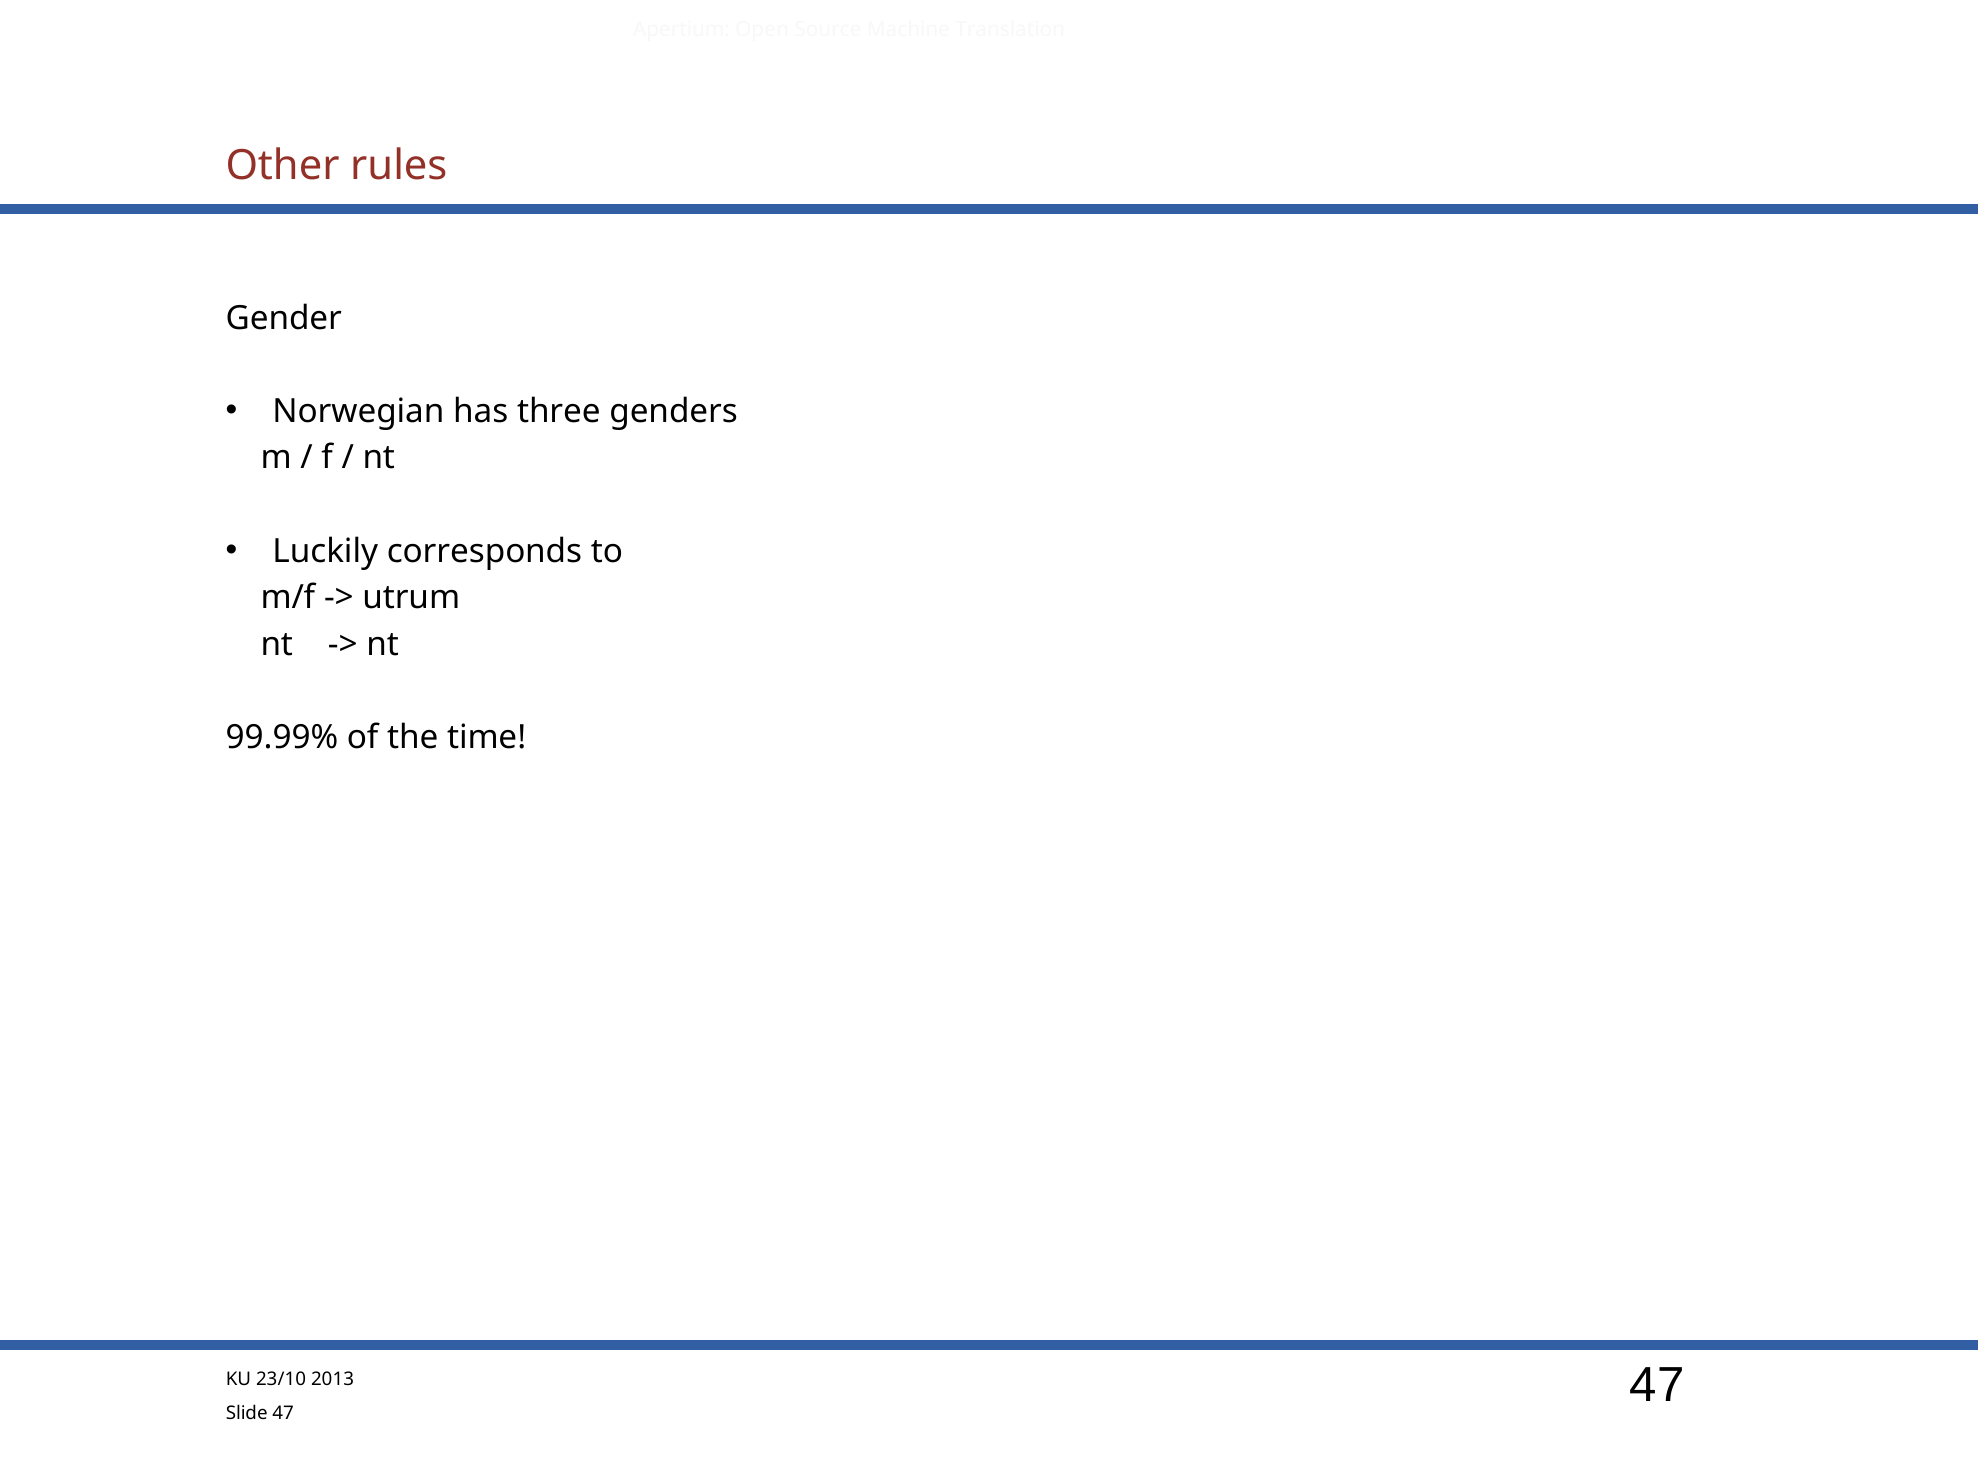

Apertium: Open Source Machine Translation
# Other rules
Gender
Norwegian has three genders
 m / f / nt
Luckily corresponds to
 m/f -> utrum
 nt -> nt
99.99% of the time!
KU 23/10 2013
Slide